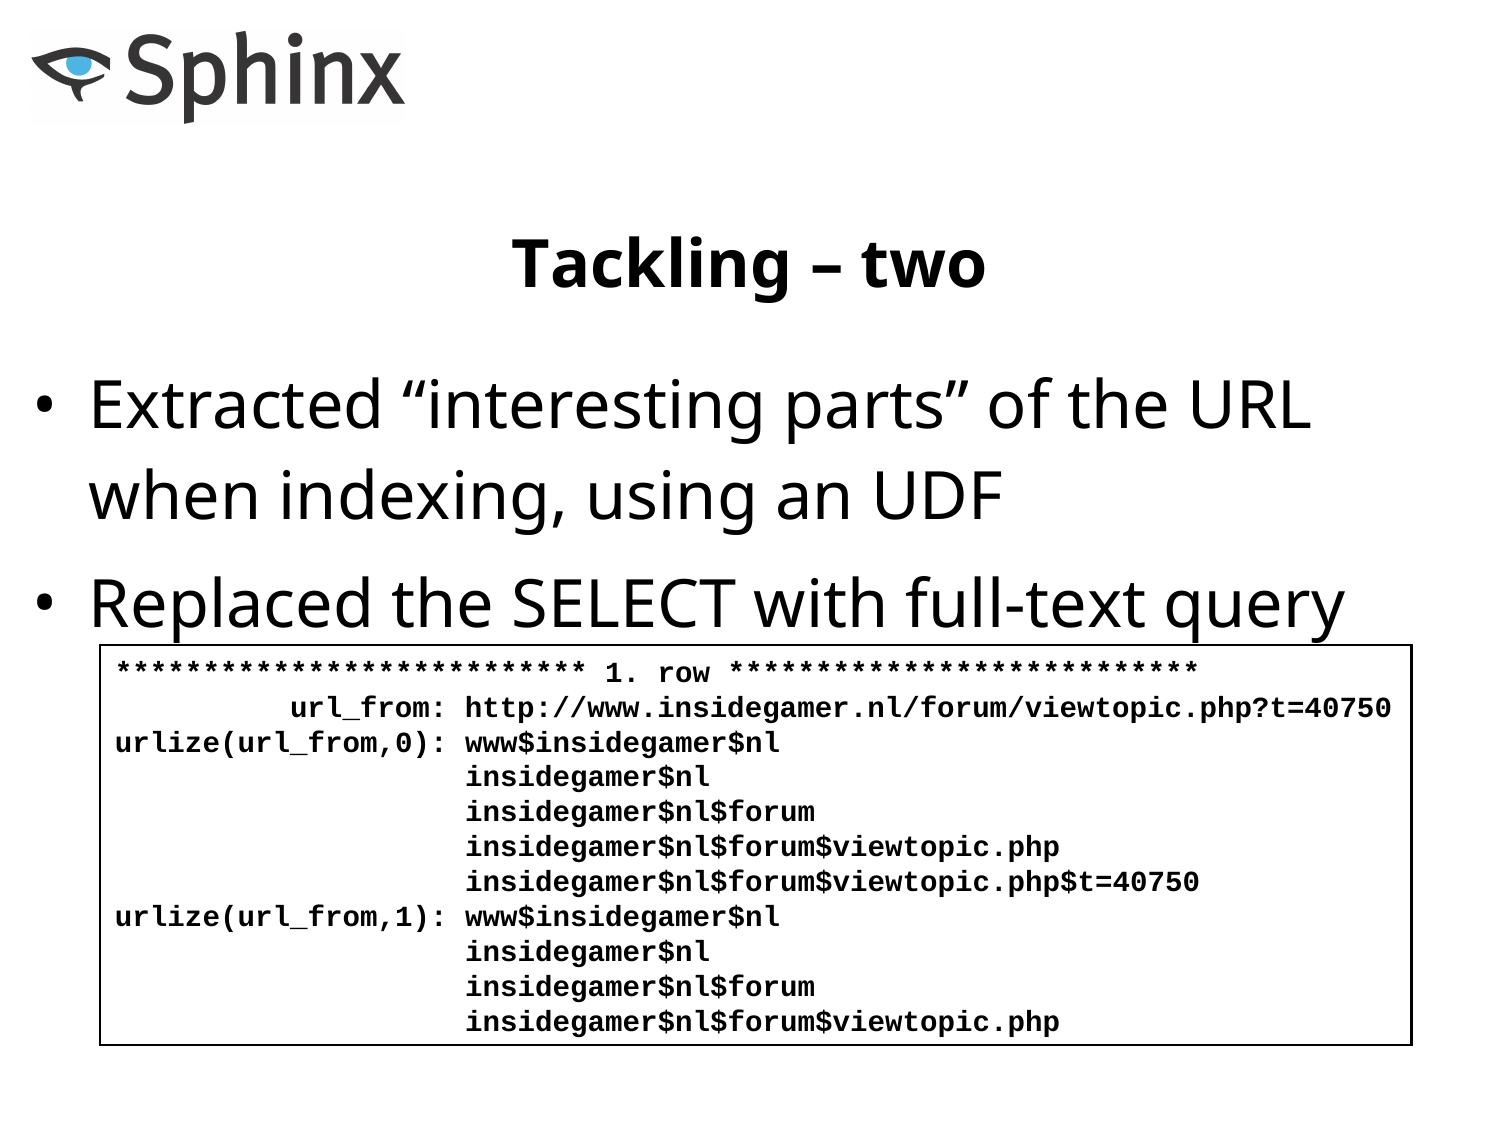

# Tackling – two
Extracted “interesting parts” of the URL when indexing, using an UDF
Replaced the SELECT with full-text query
*************************** 1. row ***************************
 url_from: http://www.insidegamer.nl/forum/viewtopic.php?t=40750
urlize(url_from,0): www$insidegamer$nl
 insidegamer$nl
 insidegamer$nl$forum
 insidegamer$nl$forum$viewtopic.php
 insidegamer$nl$forum$viewtopic.php$t=40750
urlize(url_from,1): www$insidegamer$nl
 insidegamer$nl
 insidegamer$nl$forum
 insidegamer$nl$forum$viewtopic.php